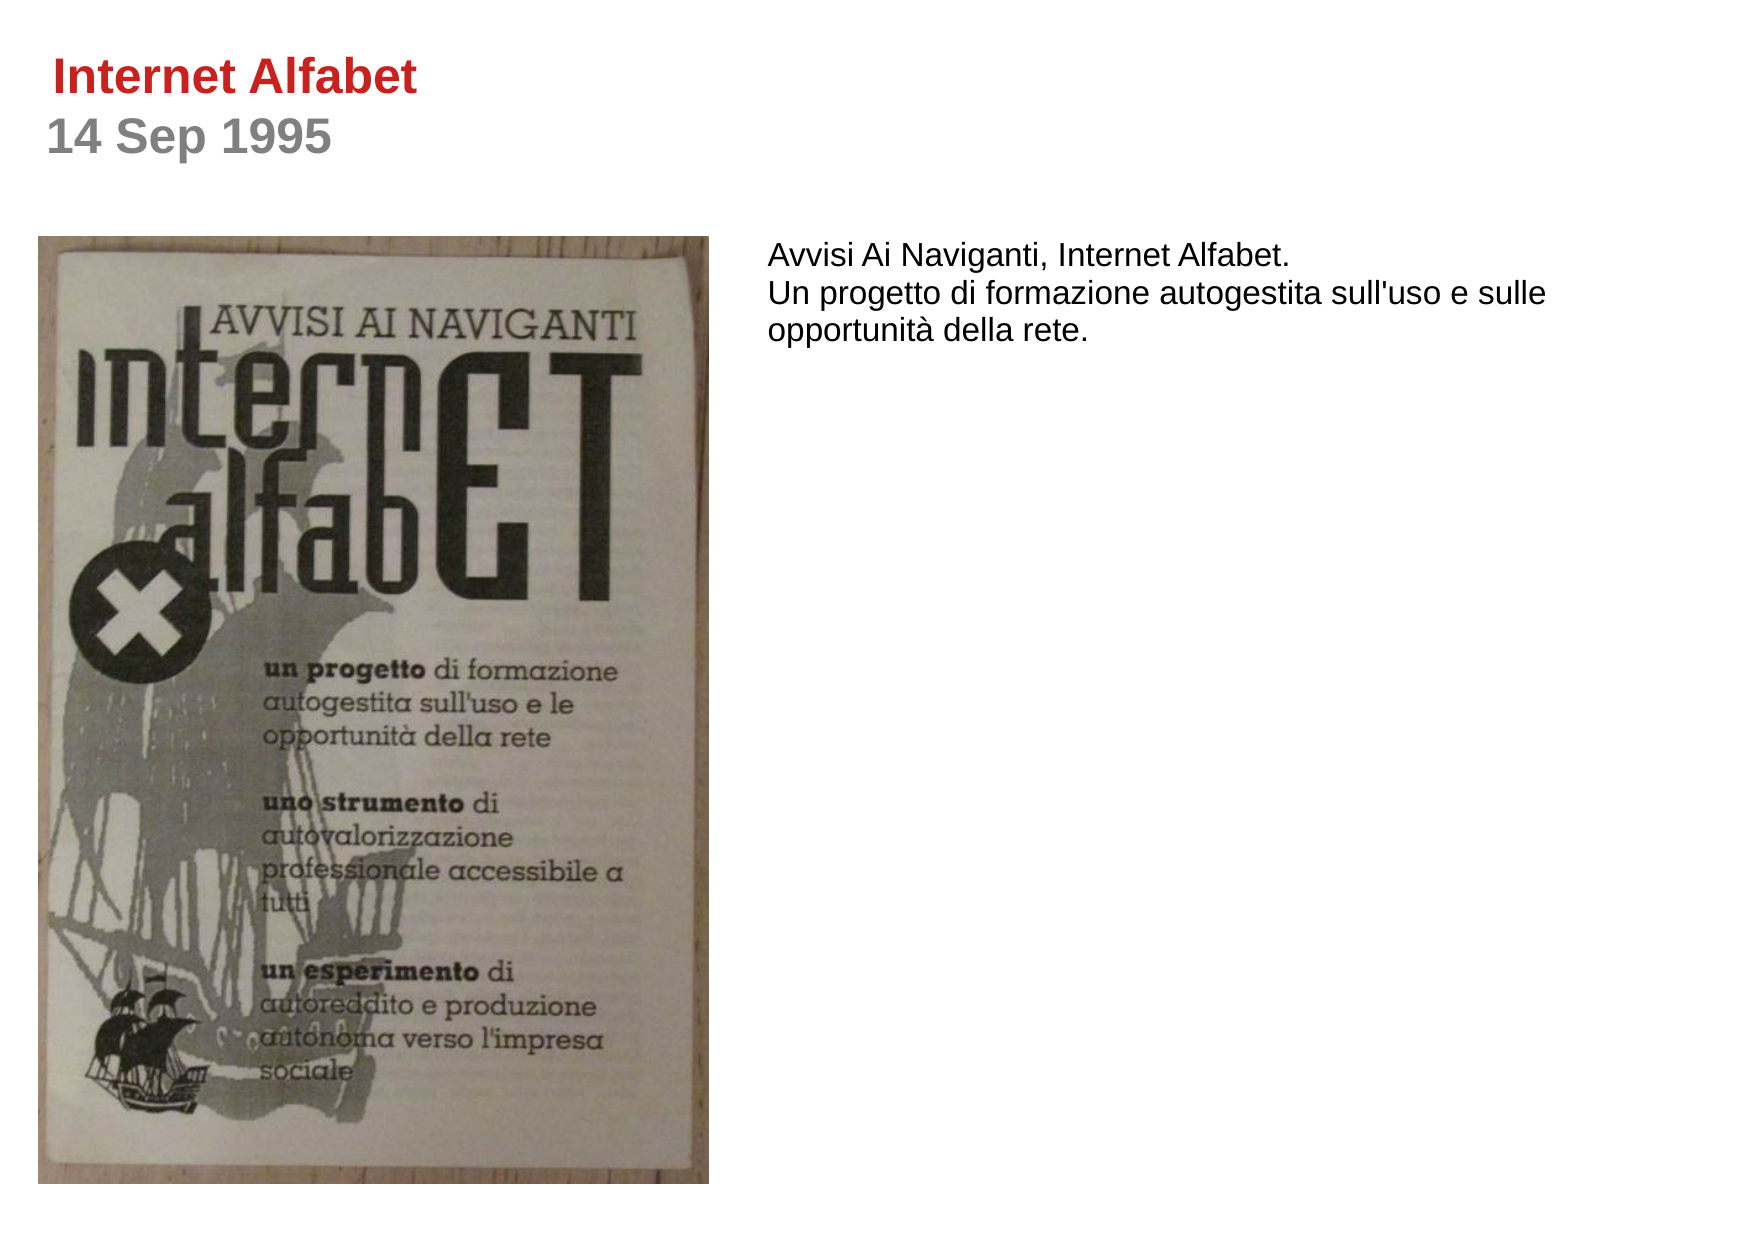

# Internet Alfabet
14 Sep 1995
Avvisi Ai Naviganti, Internet Alfabet.
Un progetto di formazione autogestita sull'uso e sulle opportunità della rete.